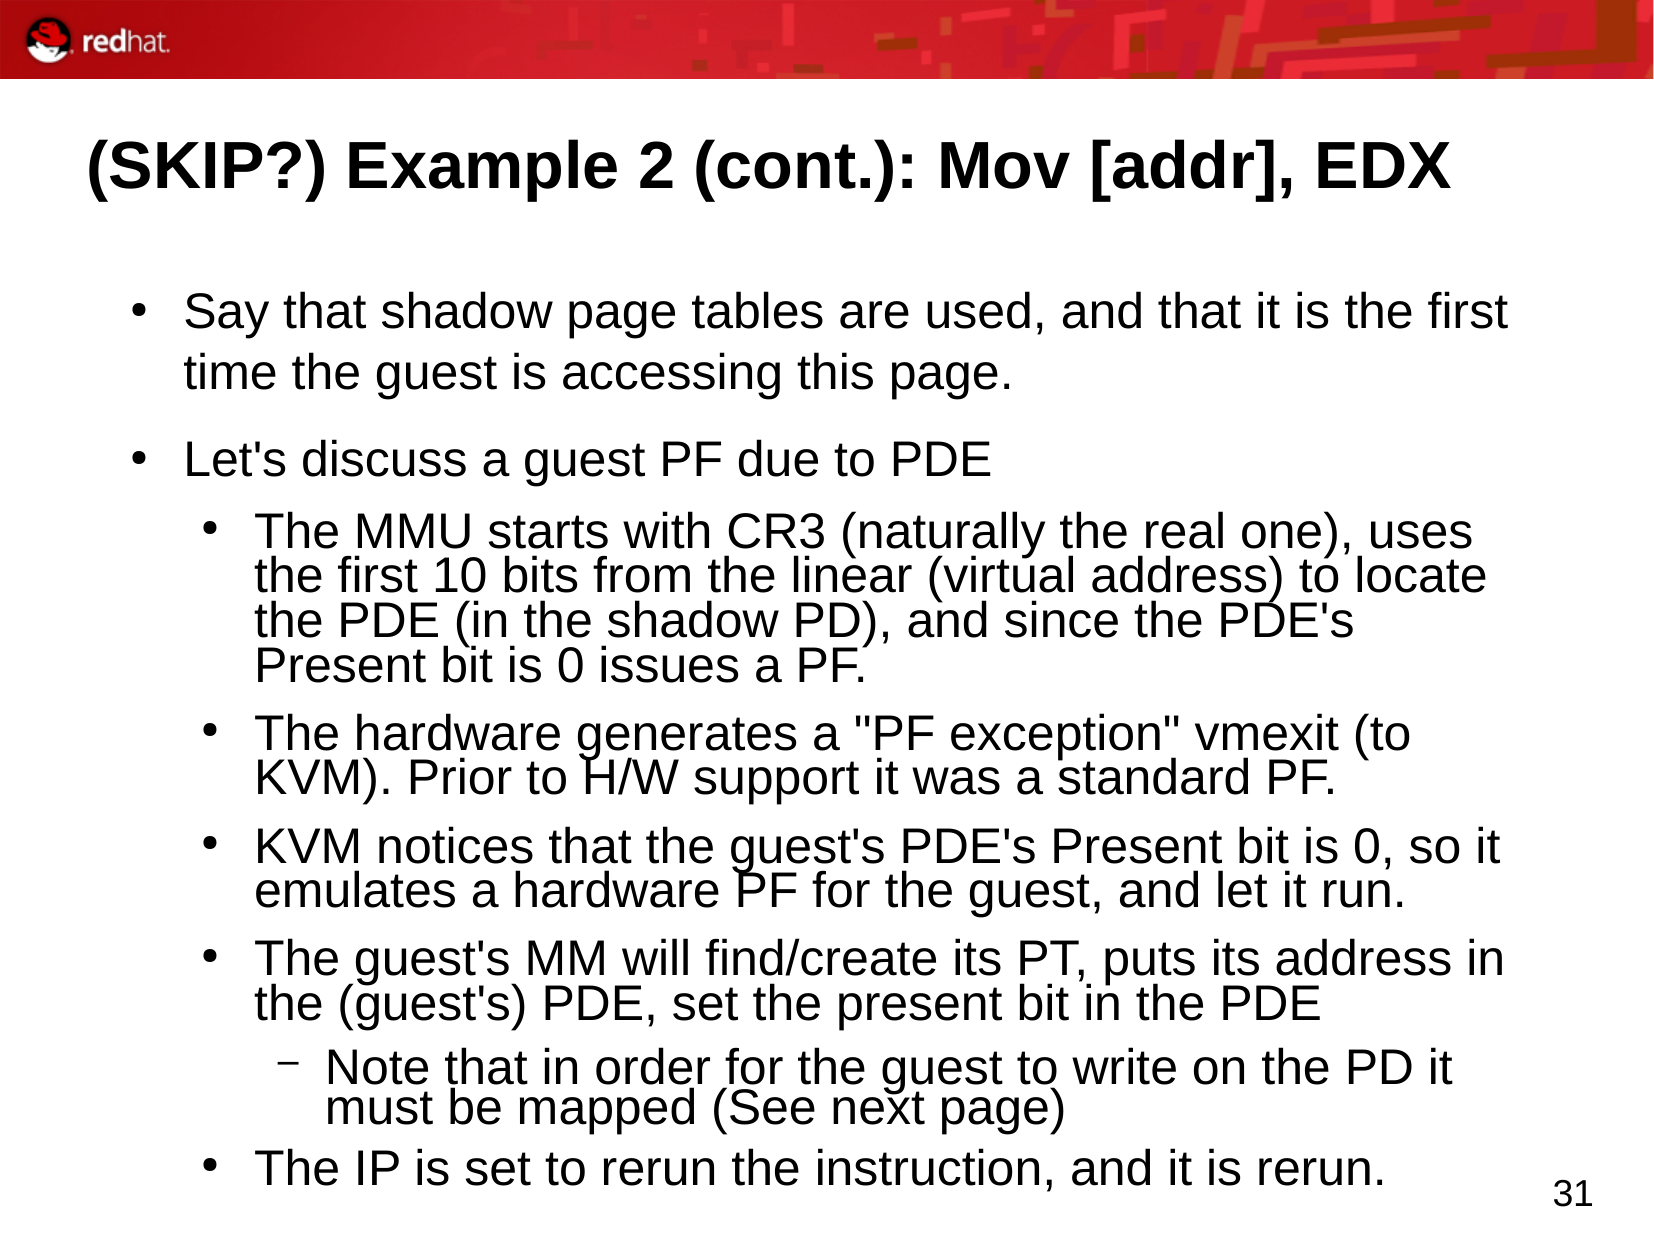

# (SKIP?) Example 2 (cont.): Mov [addr], EDX
Say that shadow page tables are used, and that it is the first time the guest is accessing this page.
Let's discuss a guest PF due to PDE
The MMU starts with CR3 (naturally the real one), uses the first 10 bits from the linear (virtual address) to locate the PDE (in the shadow PD), and since the PDE's Present bit is 0 issues a PF.
The hardware generates a "PF exception" vmexit (to KVM). Prior to H/W support it was a standard PF.
KVM notices that the guest's PDE's Present bit is 0, so it emulates a hardware PF for the guest, and let it run.
The guest's MM will find/create its PT, puts its address in the (guest's) PDE, set the present bit in the PDE
Note that in order for the guest to write on the PD it must be mapped (See next page)
The IP is set to rerun the instruction, and it is rerun.